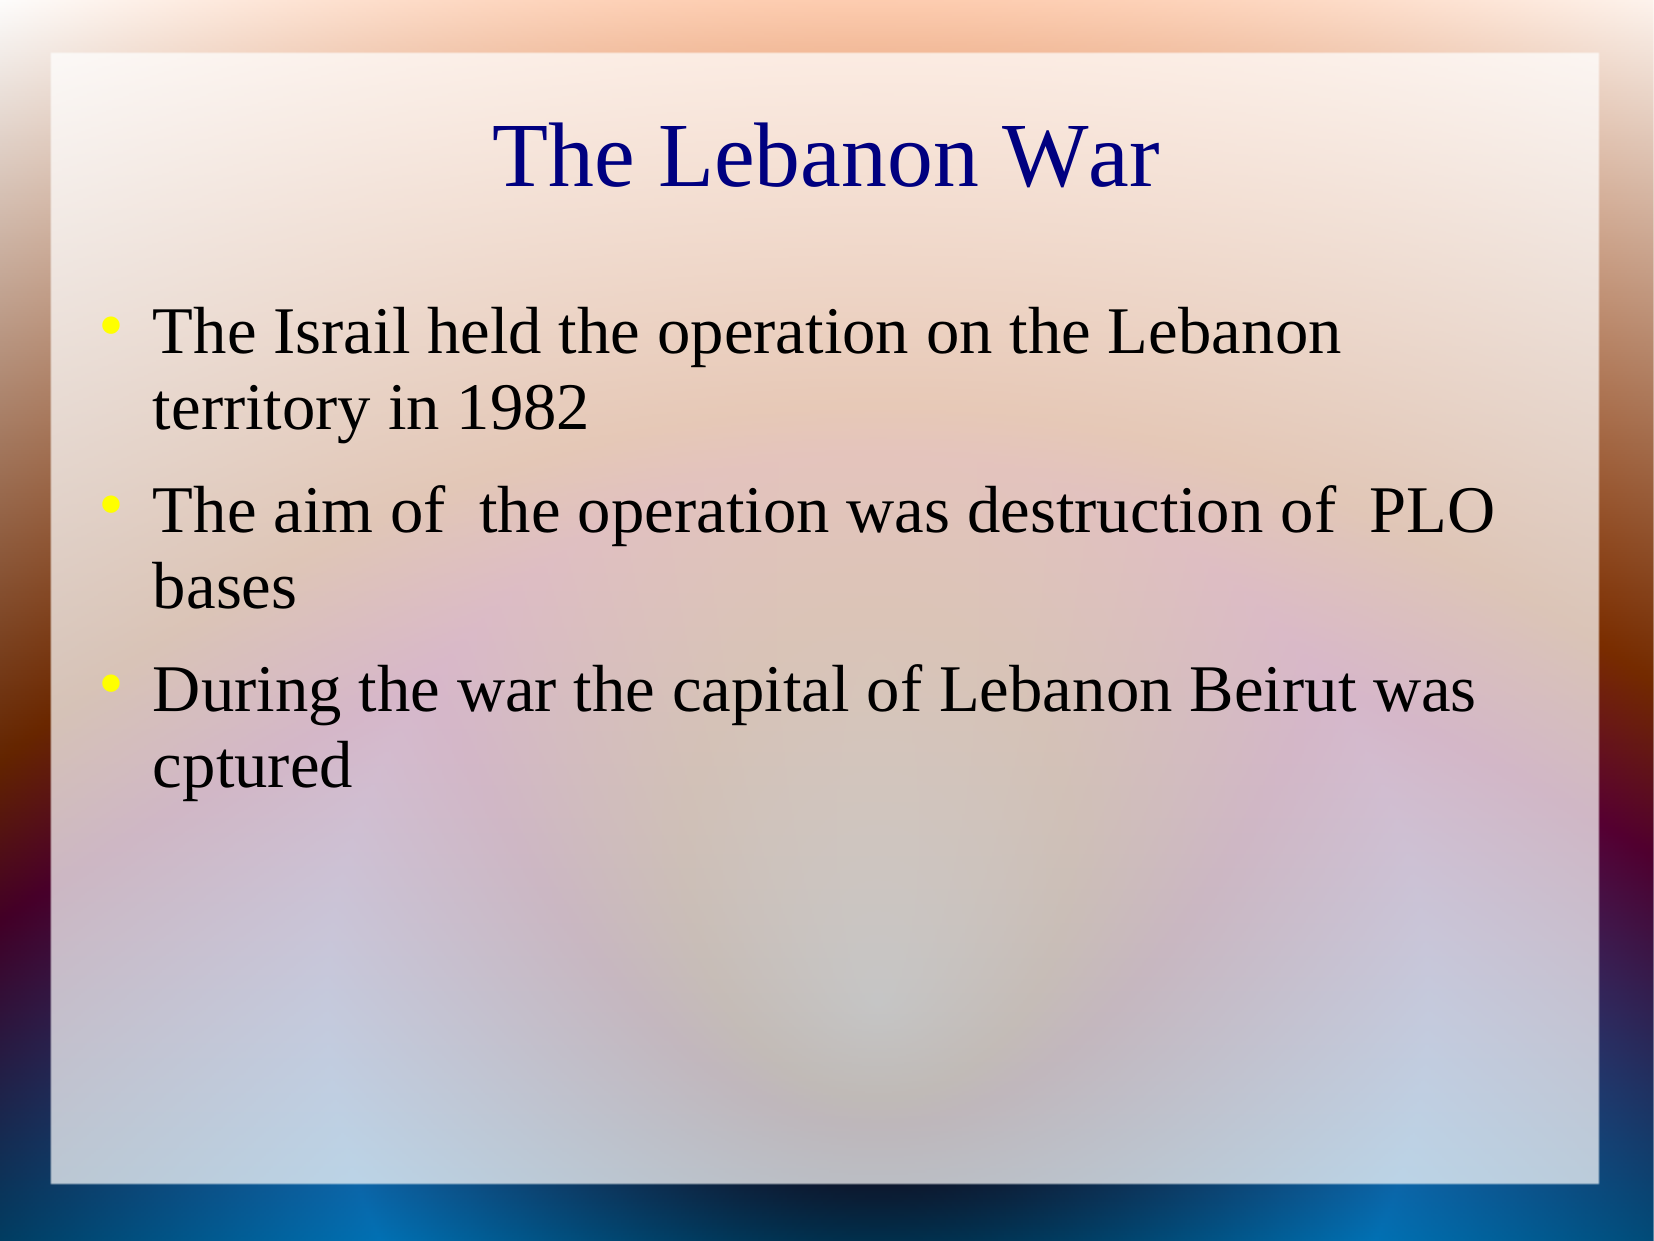

# The Lebanon War
The Israil held the operation on the Lebanon territory in 1982
The aim of the operation was destruction of PLO bases
During the war the capital of Lebanon Beirut was cptured